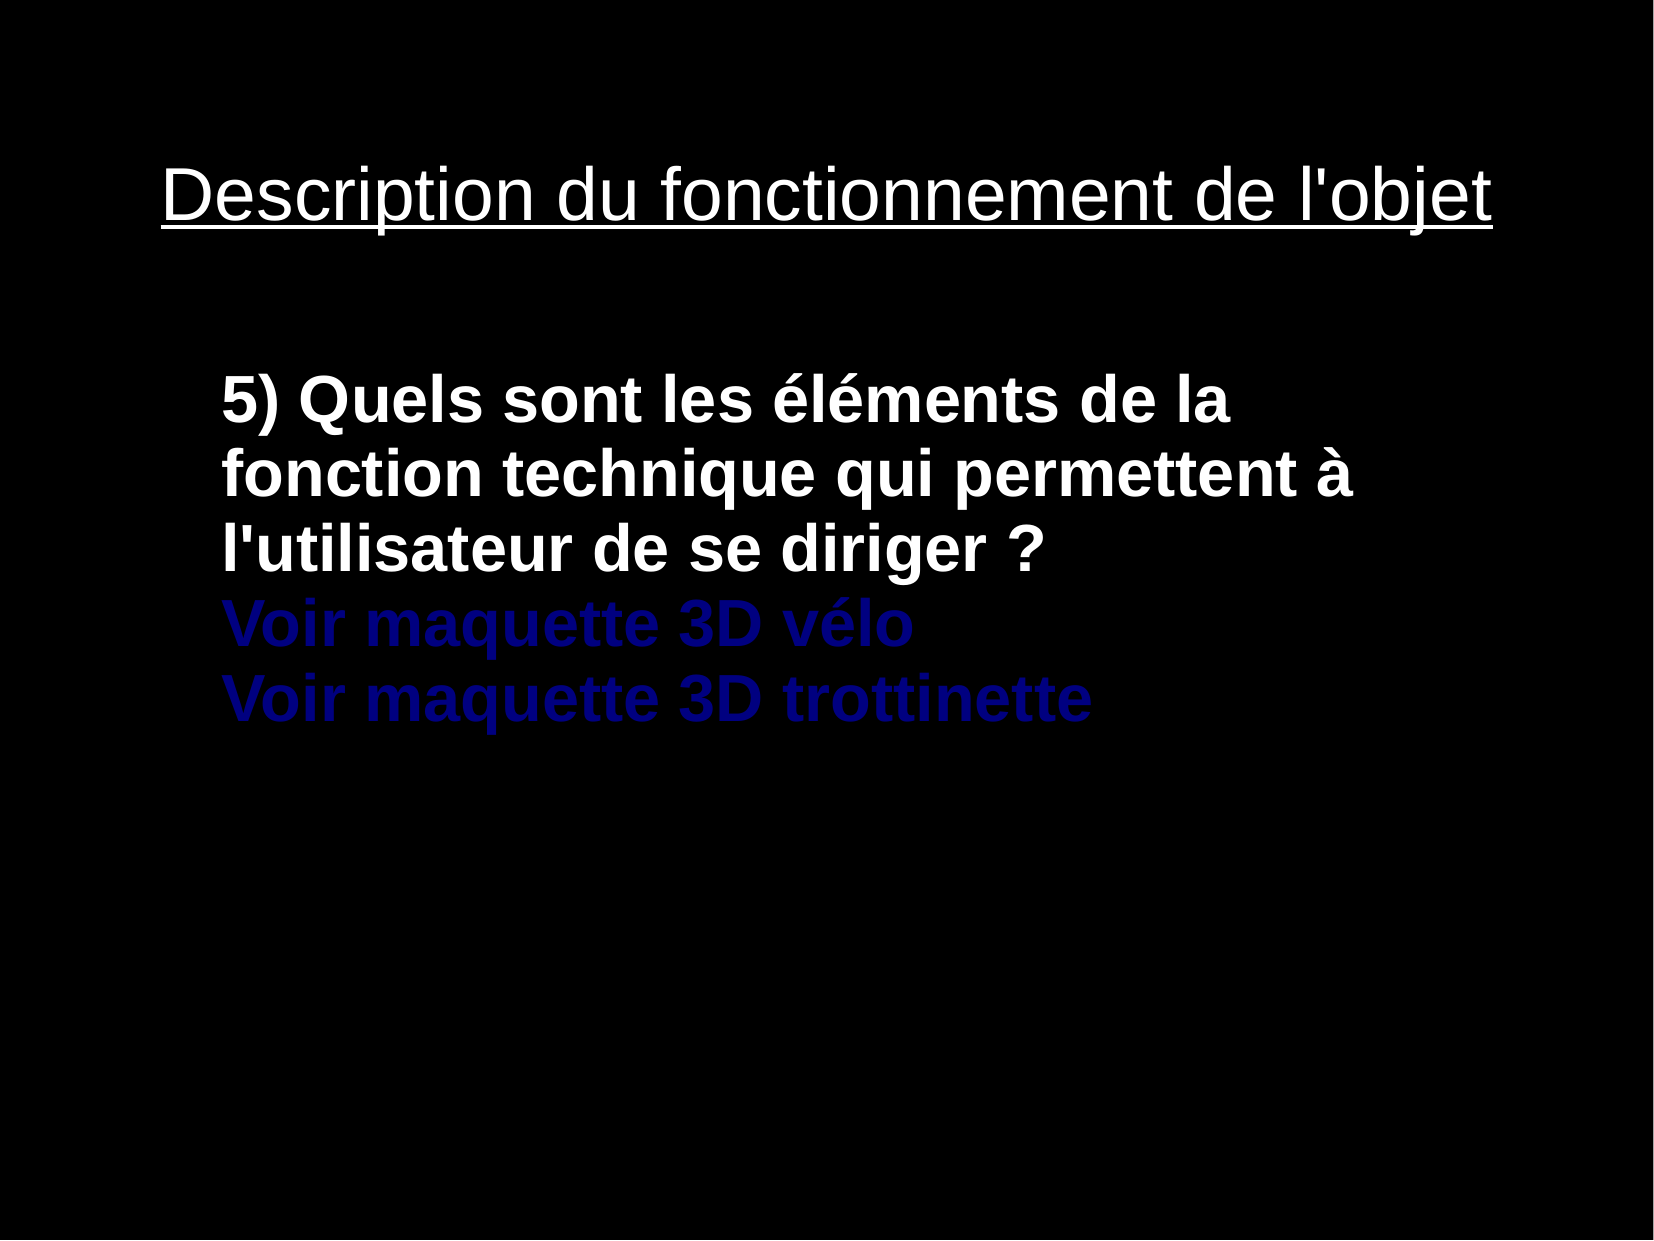

# Description du fonctionnement de l'objet
5) Quels sont les éléments de la fonction technique qui permettent à l'utilisateur de se diriger ?
Voir maquette 3D vélo
Voir maquette 3D trottinette